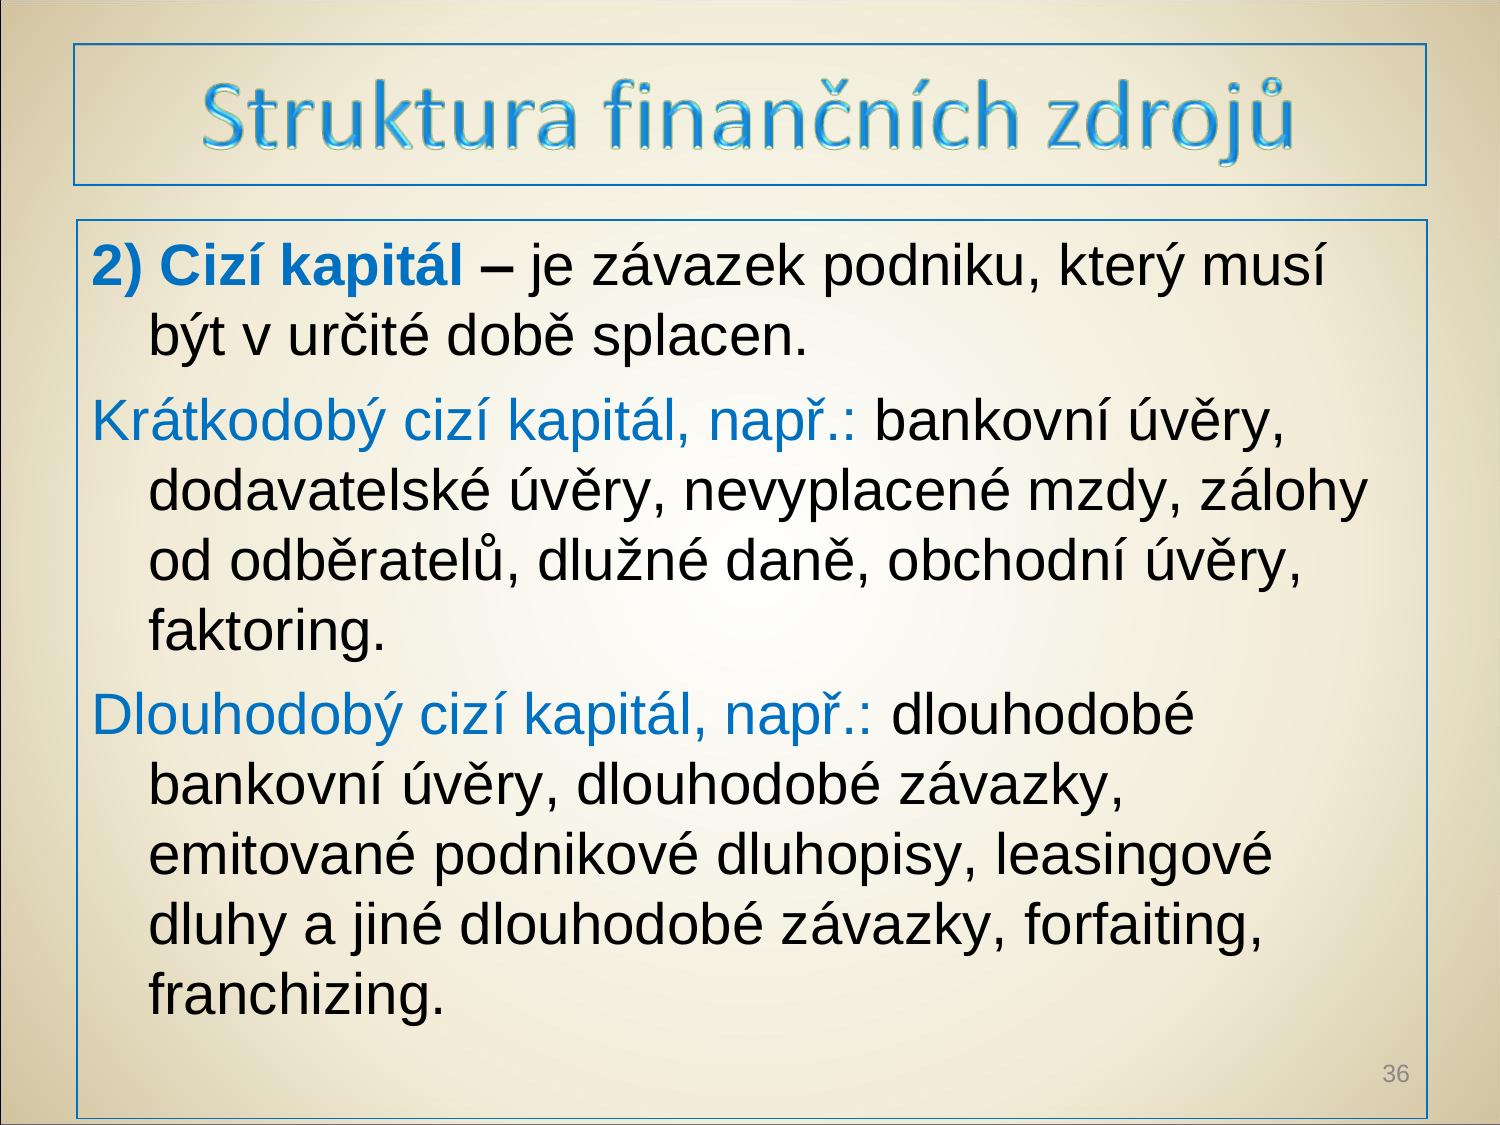

# 2) Cizí kapitál ‒ je závazek podniku, který musí být v určité době splacen.
Krátkodobý cizí kapitál, např.: bankovní úvěry, dodavatelské úvěry, nevyplacené mzdy, zálohy od odběratelů, dlužné daně, obchodní úvěry, faktoring.
Dlouhodobý cizí kapitál, např.: dlouhodobé bankovní úvěry, dlouhodobé závazky, emitované podnikové dluhopisy, leasingové dluhy a jiné dlouhodobé závazky, forfaiting, franchizing.